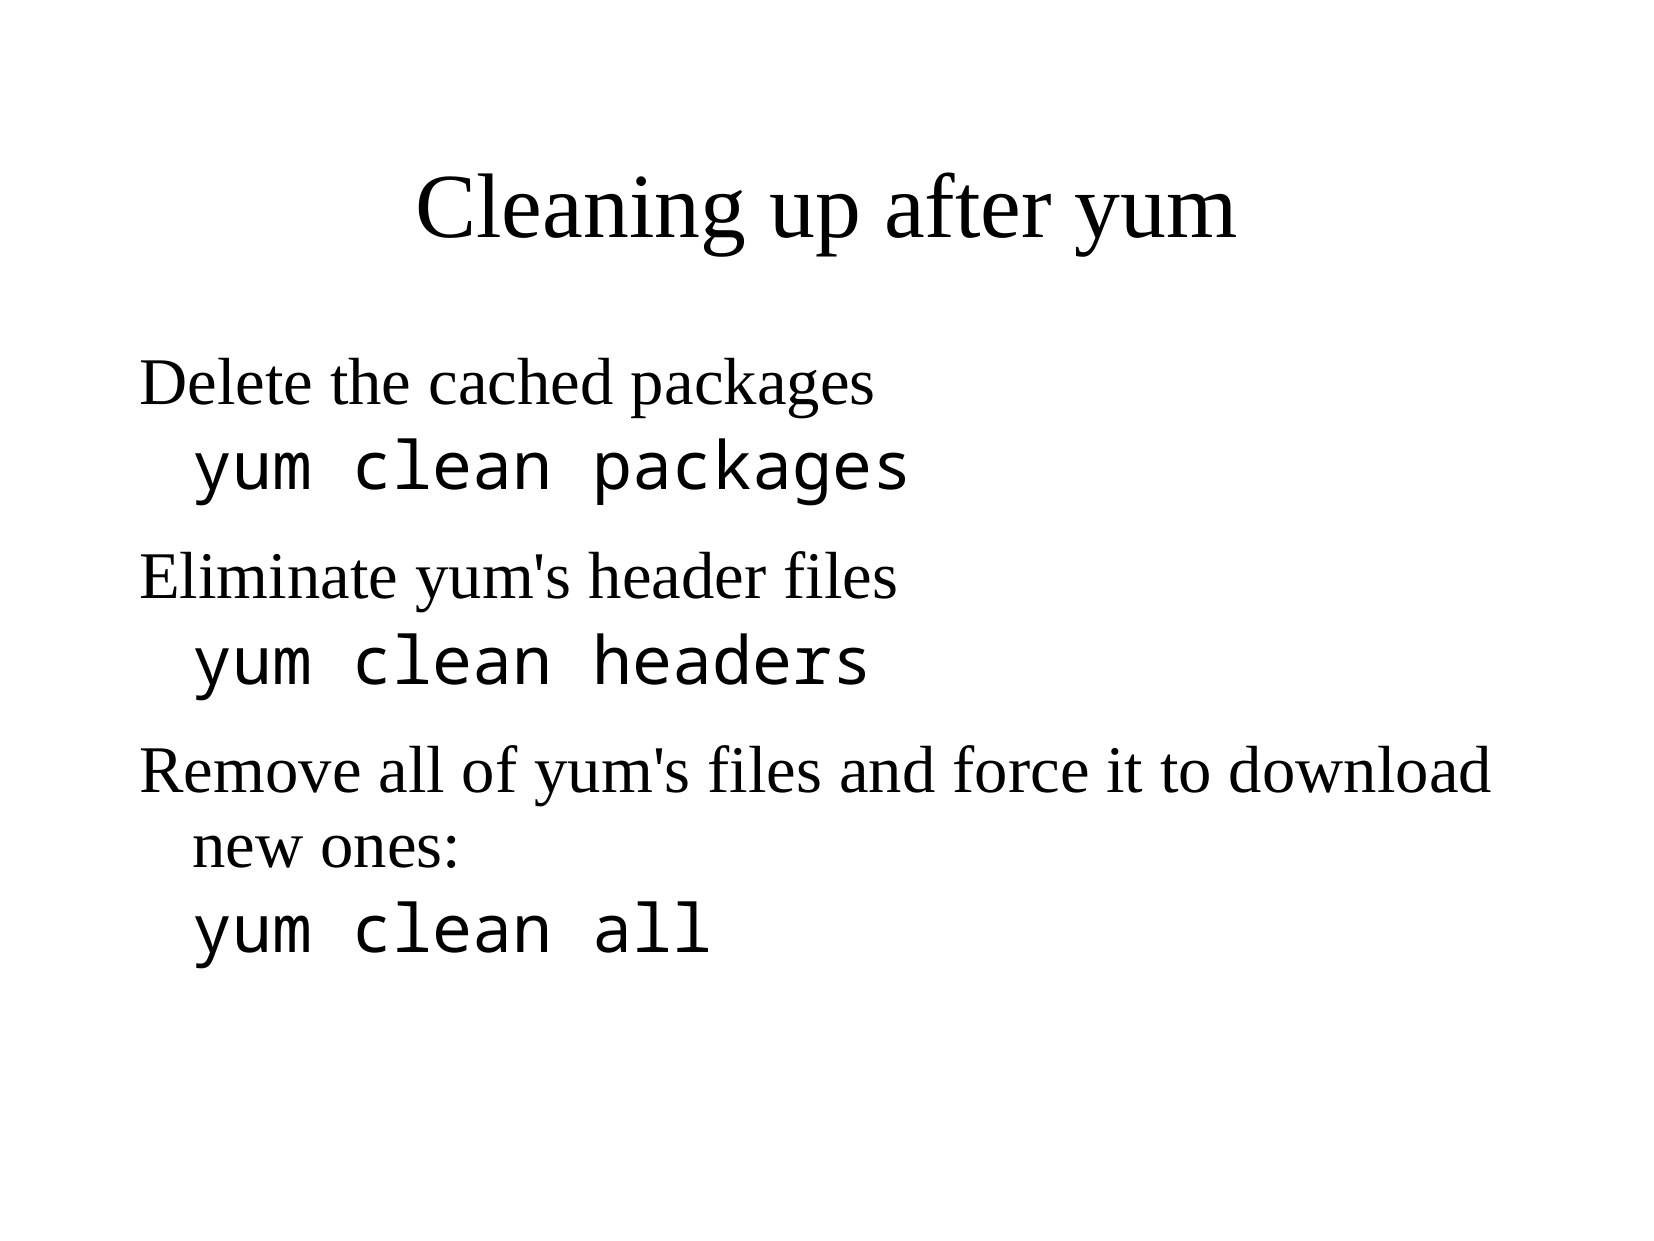

# Cleaning up after yum
Delete the cached packages
yum clean packages
Eliminate yum's header files
yum clean headers
Remove all of yum's files and force it to download new ones:
yum clean all